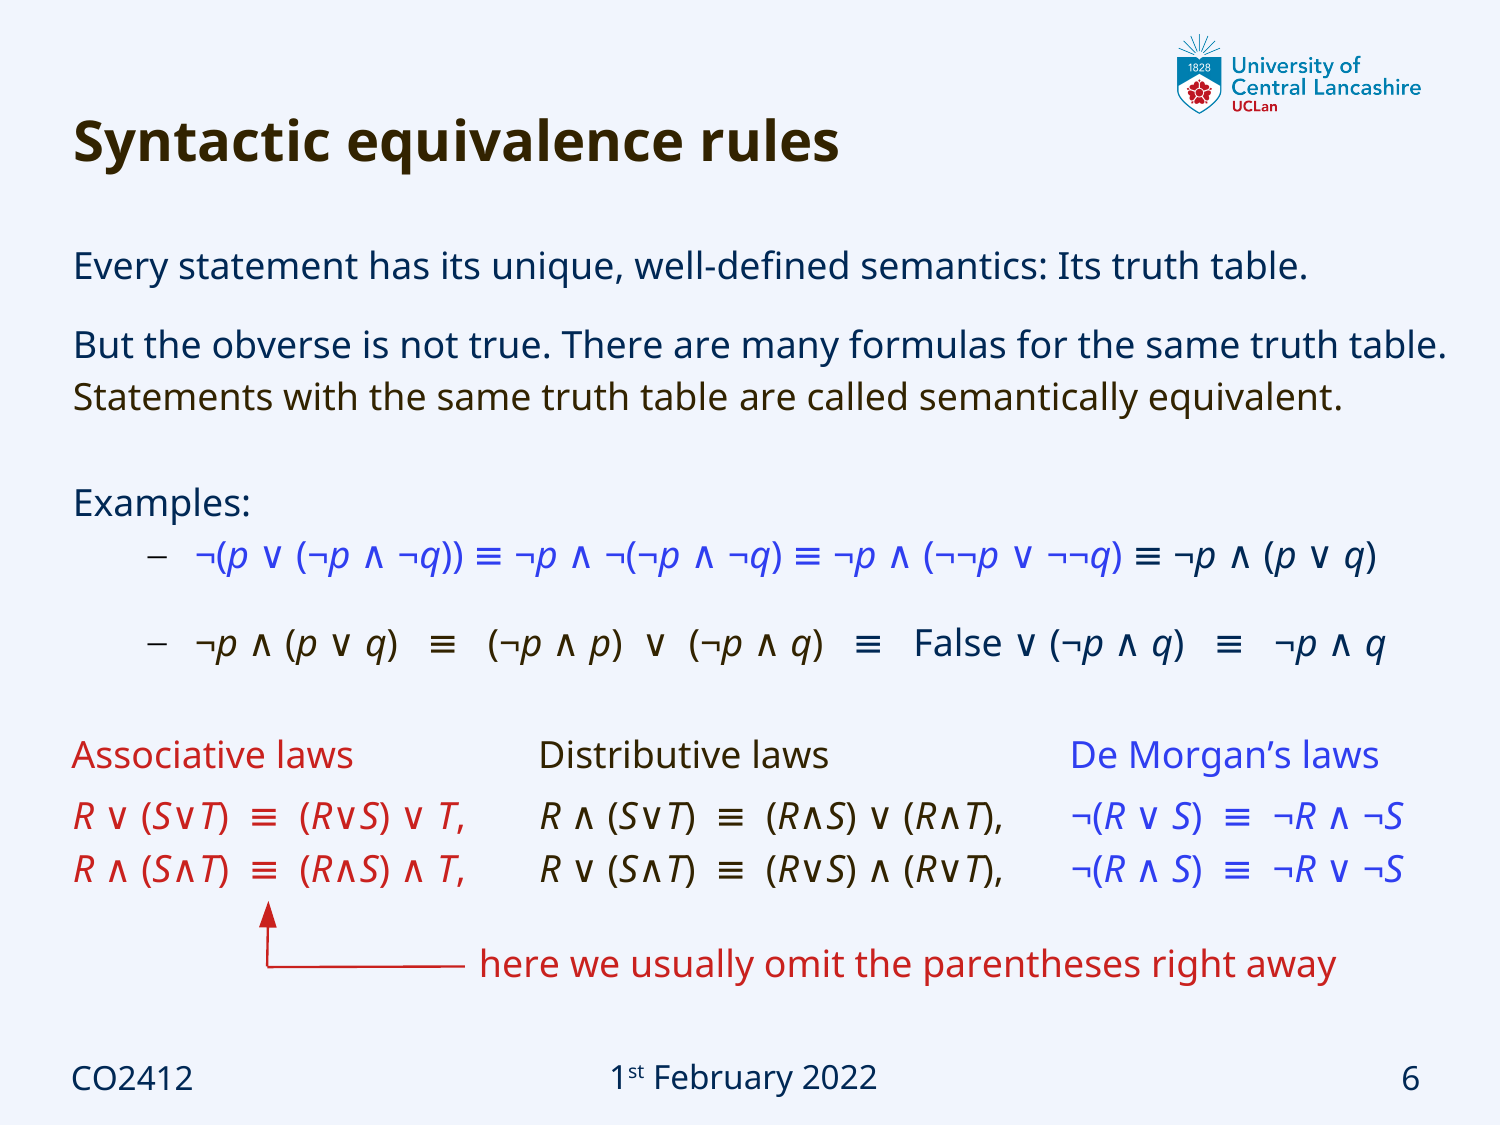

# Syntactic equivalence rules
Every statement has its unique, well-defined semantics: Its truth table.
But the obverse is not true. There are many formulas for the same truth table.
Statements with the same truth table are called semantically equivalent.
Examples:
¬(p ∨ (¬p ∧ ¬q)) ≡ ¬p ∧ ¬(¬p ∧ ¬q) ≡ ¬p ∧ (¬¬p ∨ ¬¬q) ≡ ¬p ∧ (p ∨ q)
¬p ∧ (p ∨ q) ≡ (¬p ∧ p) ∨ (¬p ∧ q) ≡ False ∨ (¬p ∧ q) ≡ ¬p ∧ q
Associative laws
Distributive laws
De Morgan’s laws
R ∨ (S∨T) ≡ (R∨S) ∨ T,
R ∧ (S∨T) ≡ (R∧S) ∨ (R∧T),
¬(R ∨ S) ≡ ¬R ∧ ¬S
R ∧ (S∧T) ≡ (R∧S) ∧ T,
R ∨ (S∧T) ≡ (R∨S) ∧ (R∨T),
¬(R ∧ S) ≡ ¬R ∨ ¬S
here we usually omit the parentheses right away